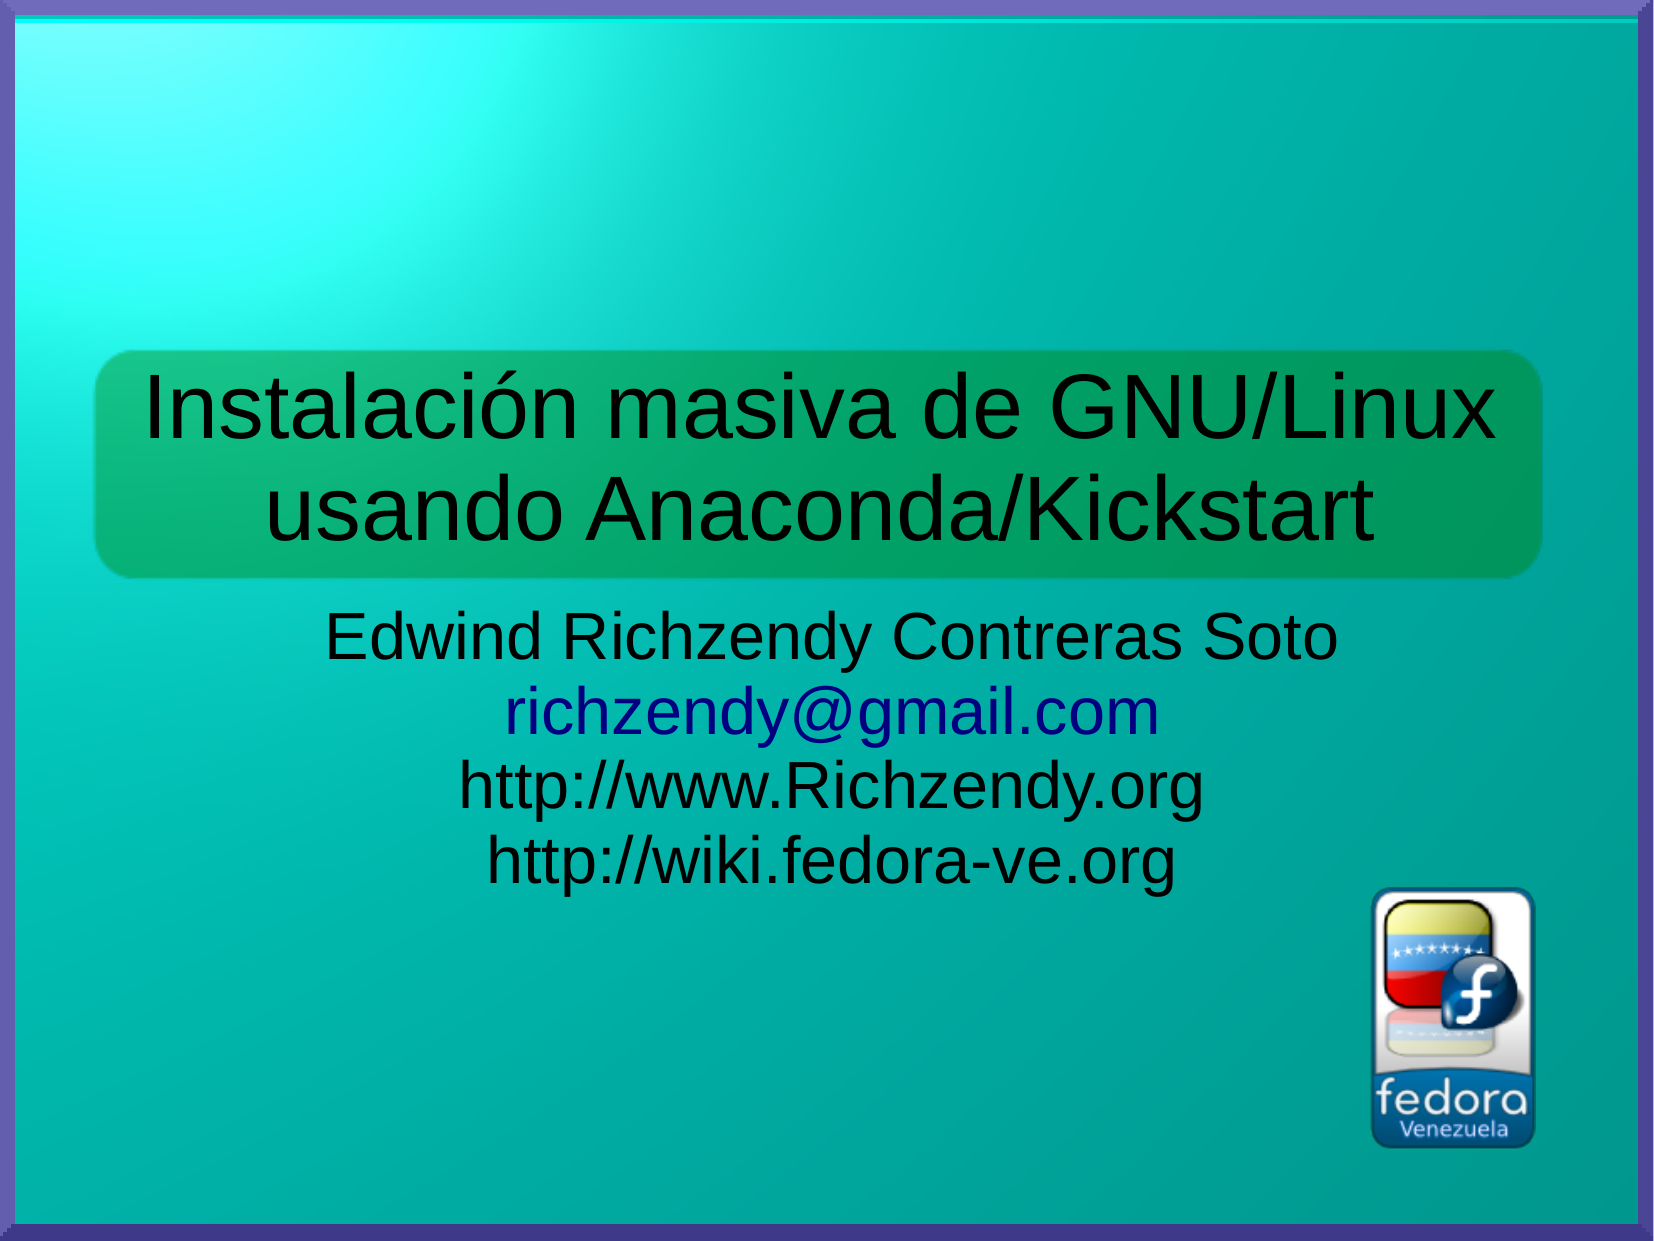

# Instalación masiva de GNU/Linux usando Anaconda/Kickstart
Edwind Richzendy Contreras Soto
richzendy@gmail.com
http://www.Richzendy.org
http://wiki.fedora-ve.org